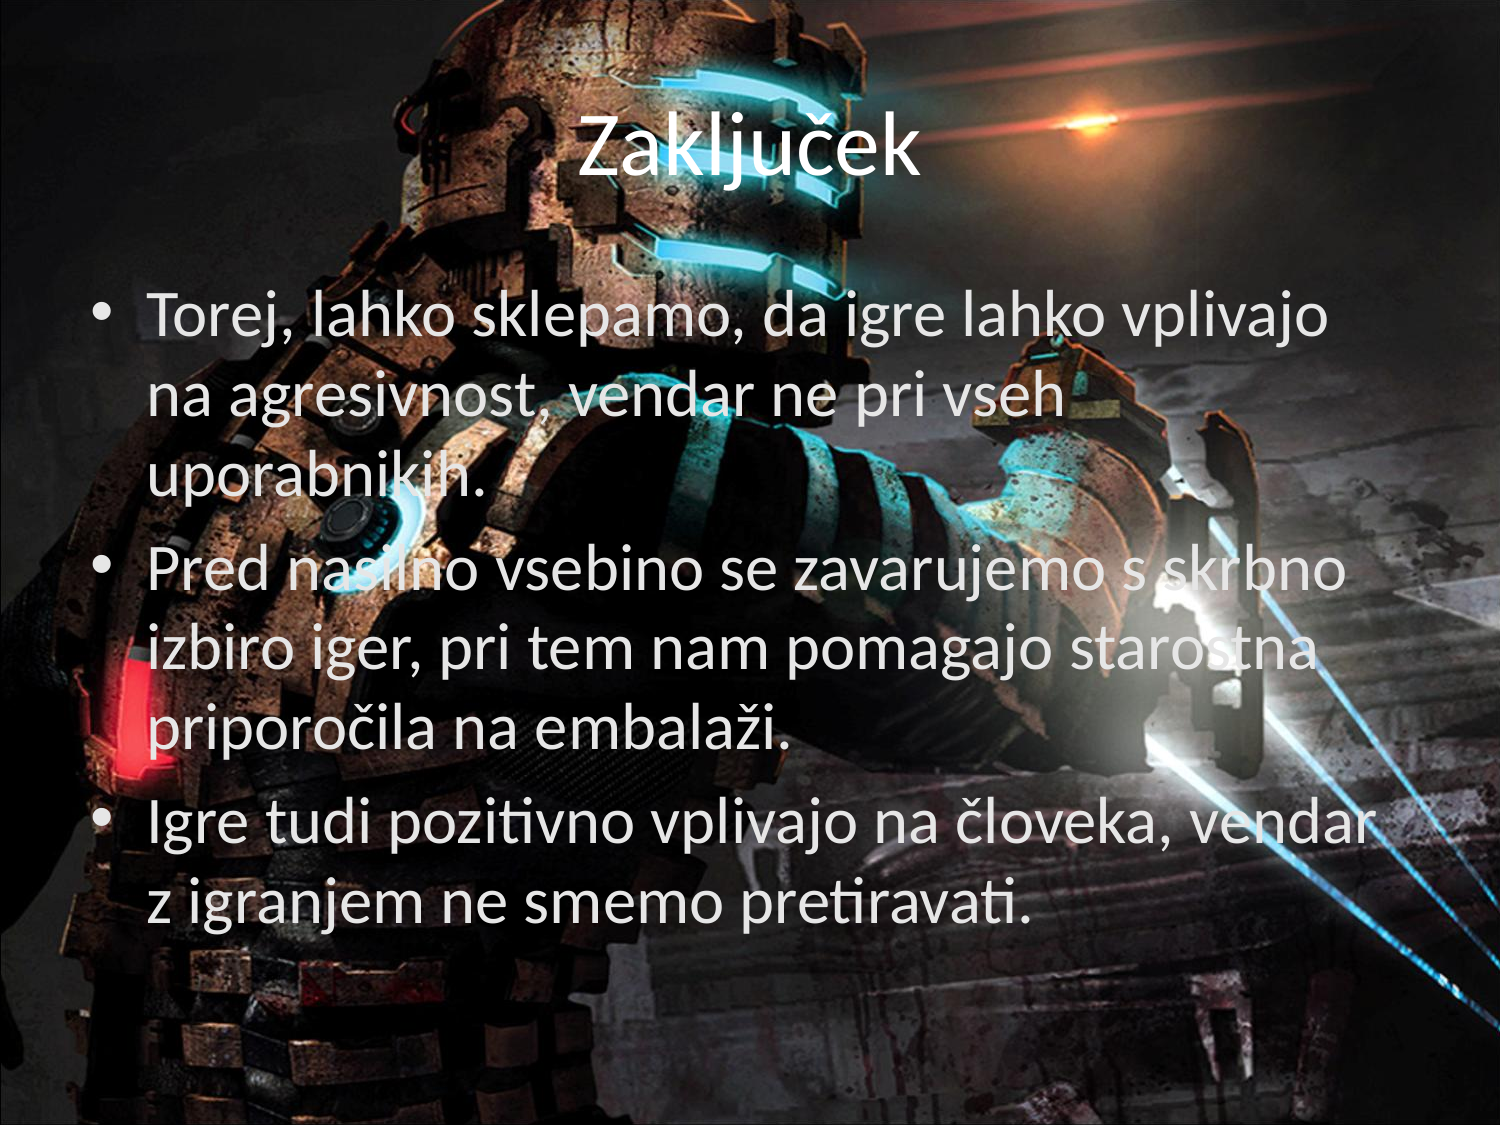

# Zaključek
Torej, lahko sklepamo, da igre lahko vplivajo na agresivnost, vendar ne pri vseh uporabnikih.
Pred nasilno vsebino se zavarujemo s skrbno izbiro iger, pri tem nam pomagajo starostna priporočila na embalaži.
Igre tudi pozitivno vplivajo na človeka, vendar z igranjem ne smemo pretiravati.